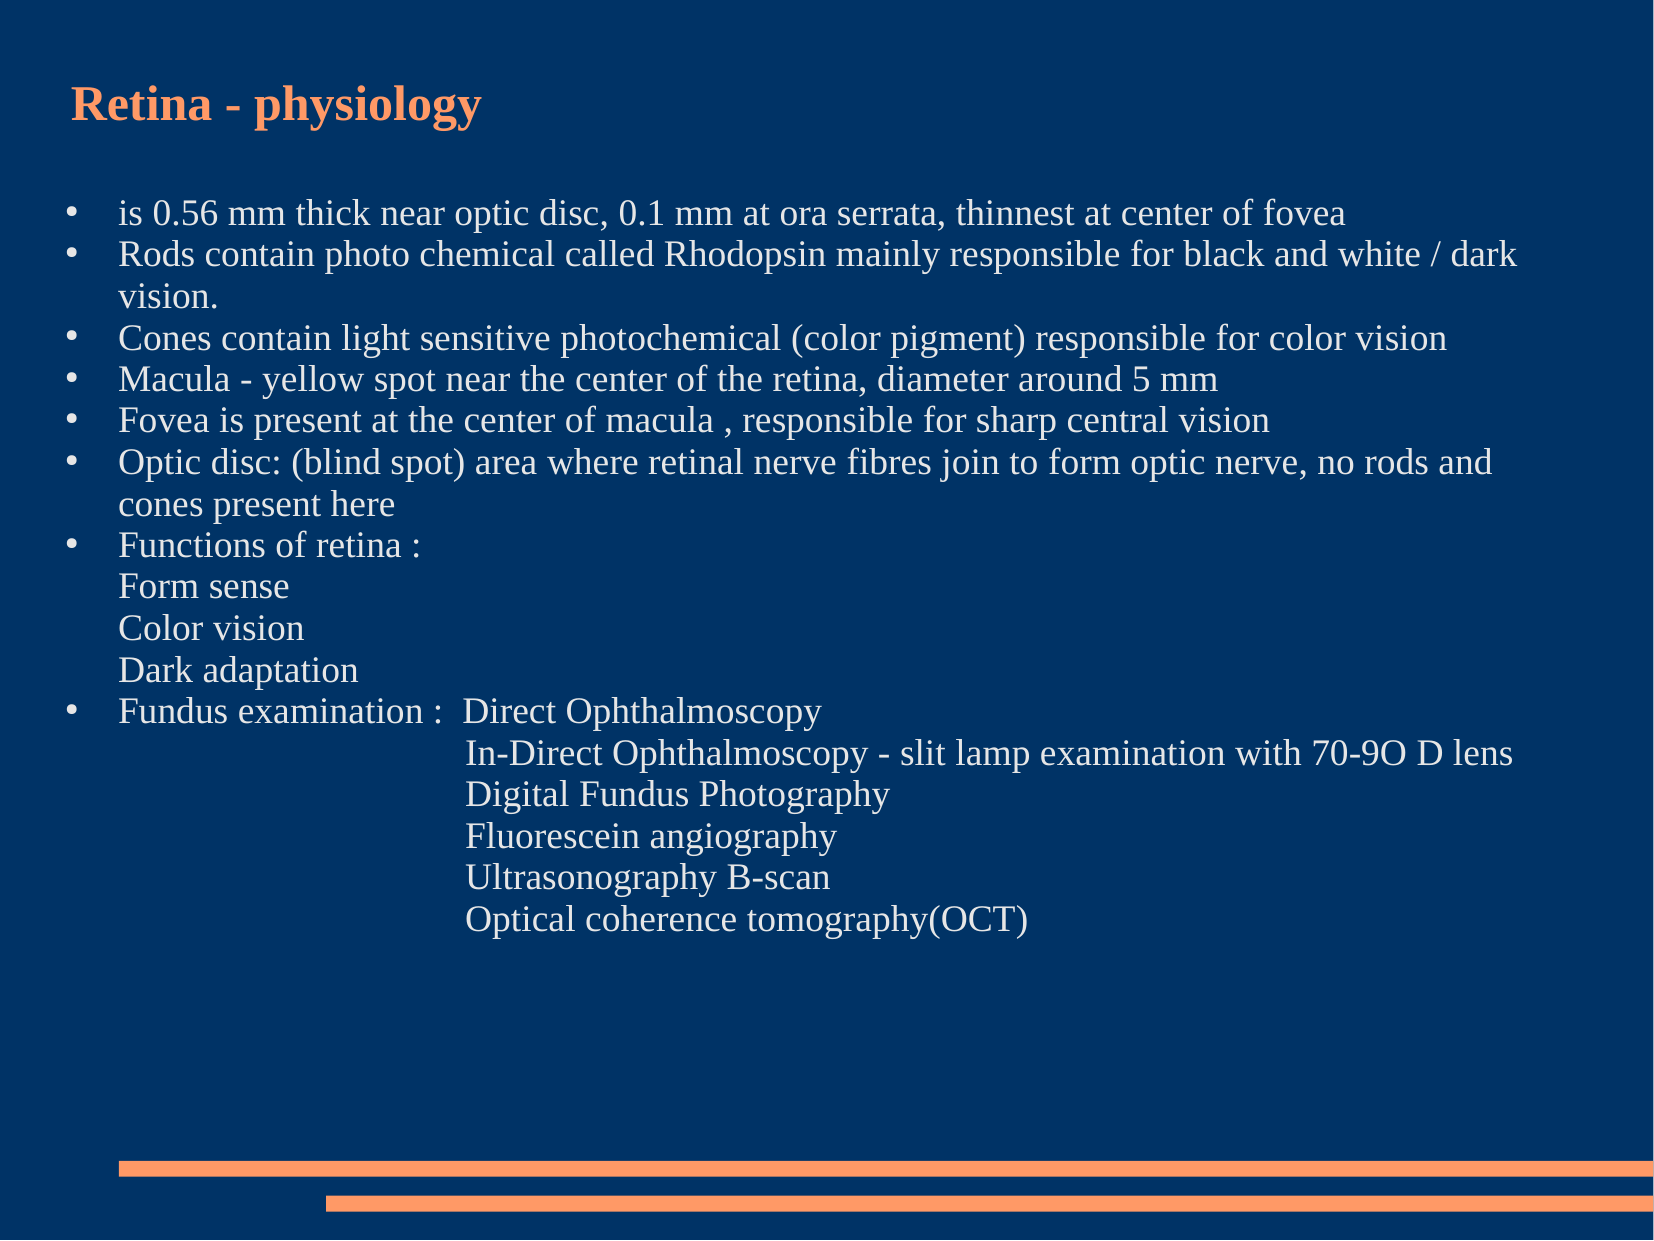

# Retina - physiology
is 0.56 mm thick near optic disc, 0.1 mm at ora serrata, thinnest at center of fovea
Rods contain photo chemical called Rhodopsin mainly responsible for black and white / dark vision.
Cones contain light sensitive photochemical (color pigment) responsible for color vision
Macula - yellow spot near the center of the retina, diameter around 5 mm
Fovea is present at the center of macula , responsible for sharp central vision
Optic disc: (blind spot) area where retinal nerve fibres join to form optic nerve, no rods and cones present here
Functions of retina :
Form sense
Color vision
Dark adaptation
Fundus examination : Direct Ophthalmoscopy
 In-Direct Ophthalmoscopy - slit lamp examination with 70-9O D lens
 Digital Fundus Photography
 Fluorescein angiography
 Ultrasonography B-scan
 Optical coherence tomography(OCT)